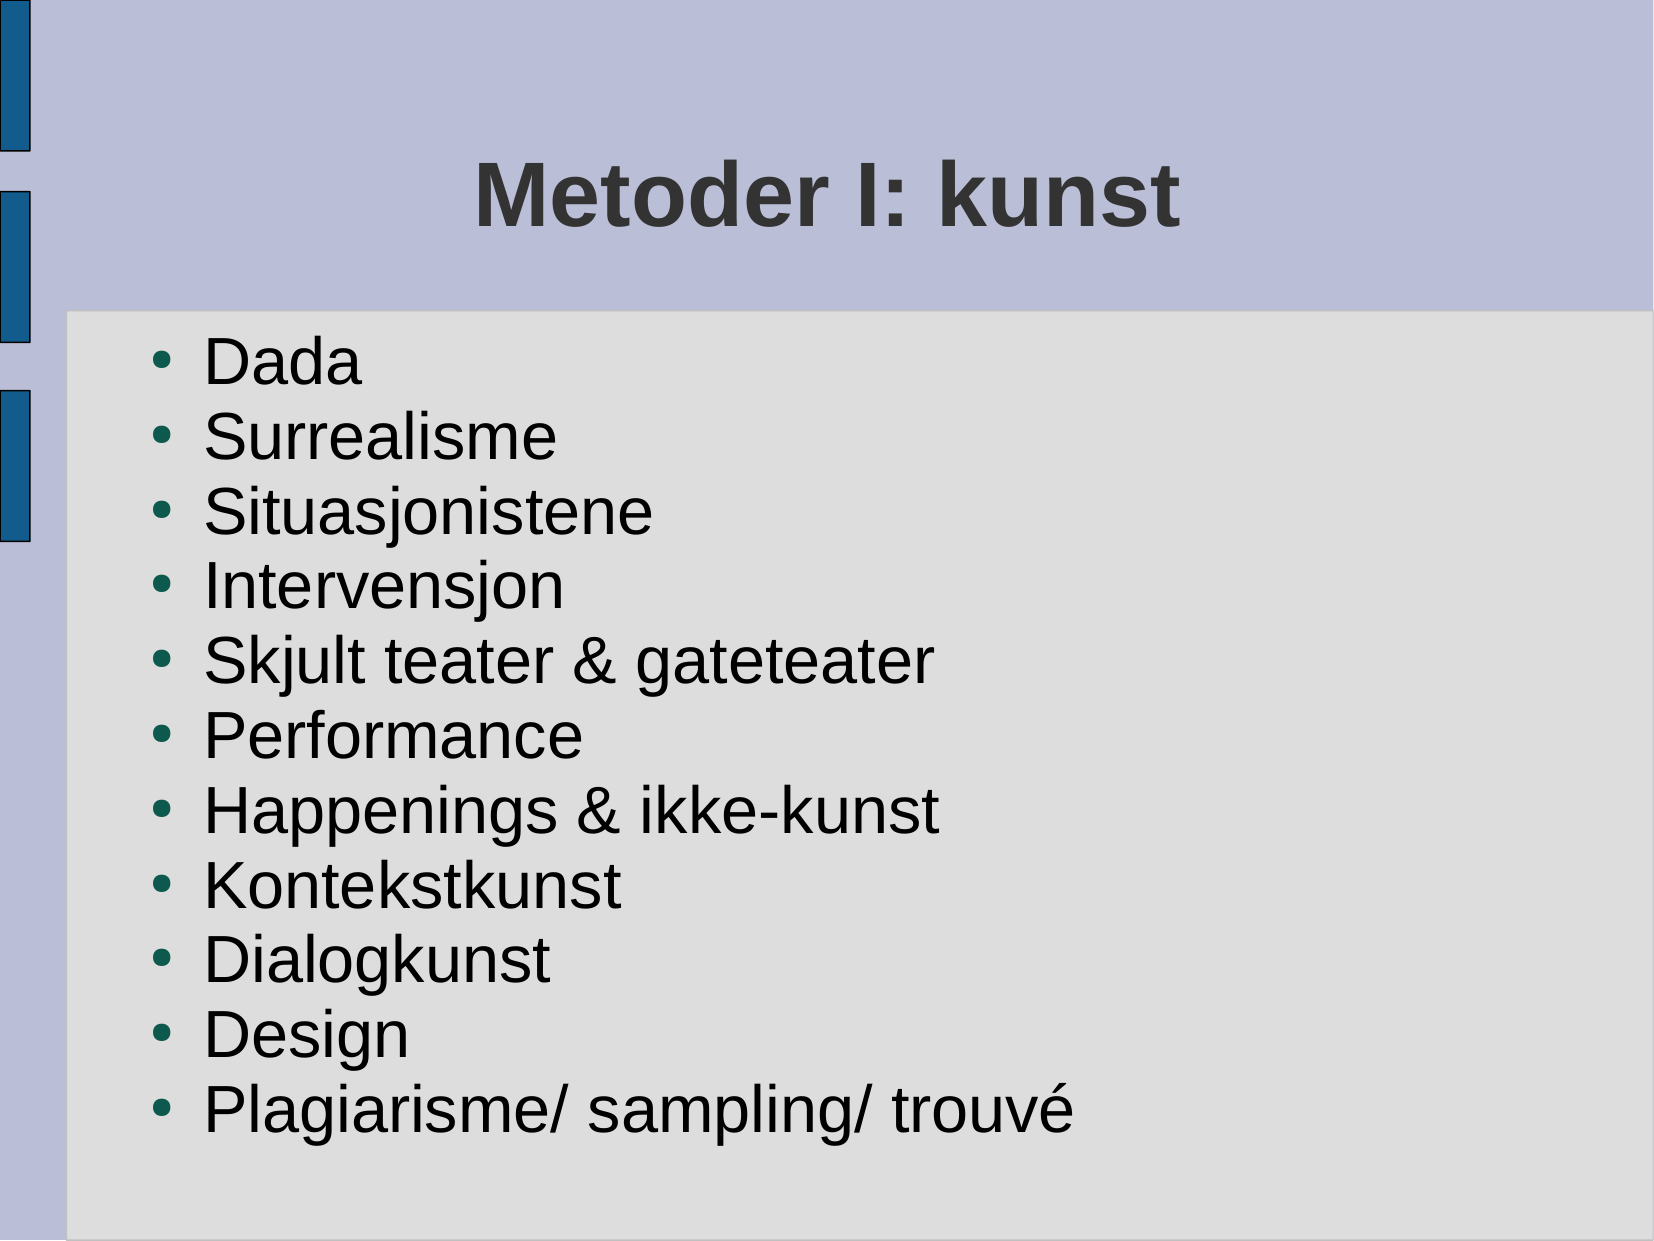

# Metoder I: kunst
Dada
Surrealisme
Situasjonistene
Intervensjon
Skjult teater & gateteater
Performance
Happenings & ikke-kunst
Kontekstkunst
Dialogkunst
Design
Plagiarisme/ sampling/ trouvé